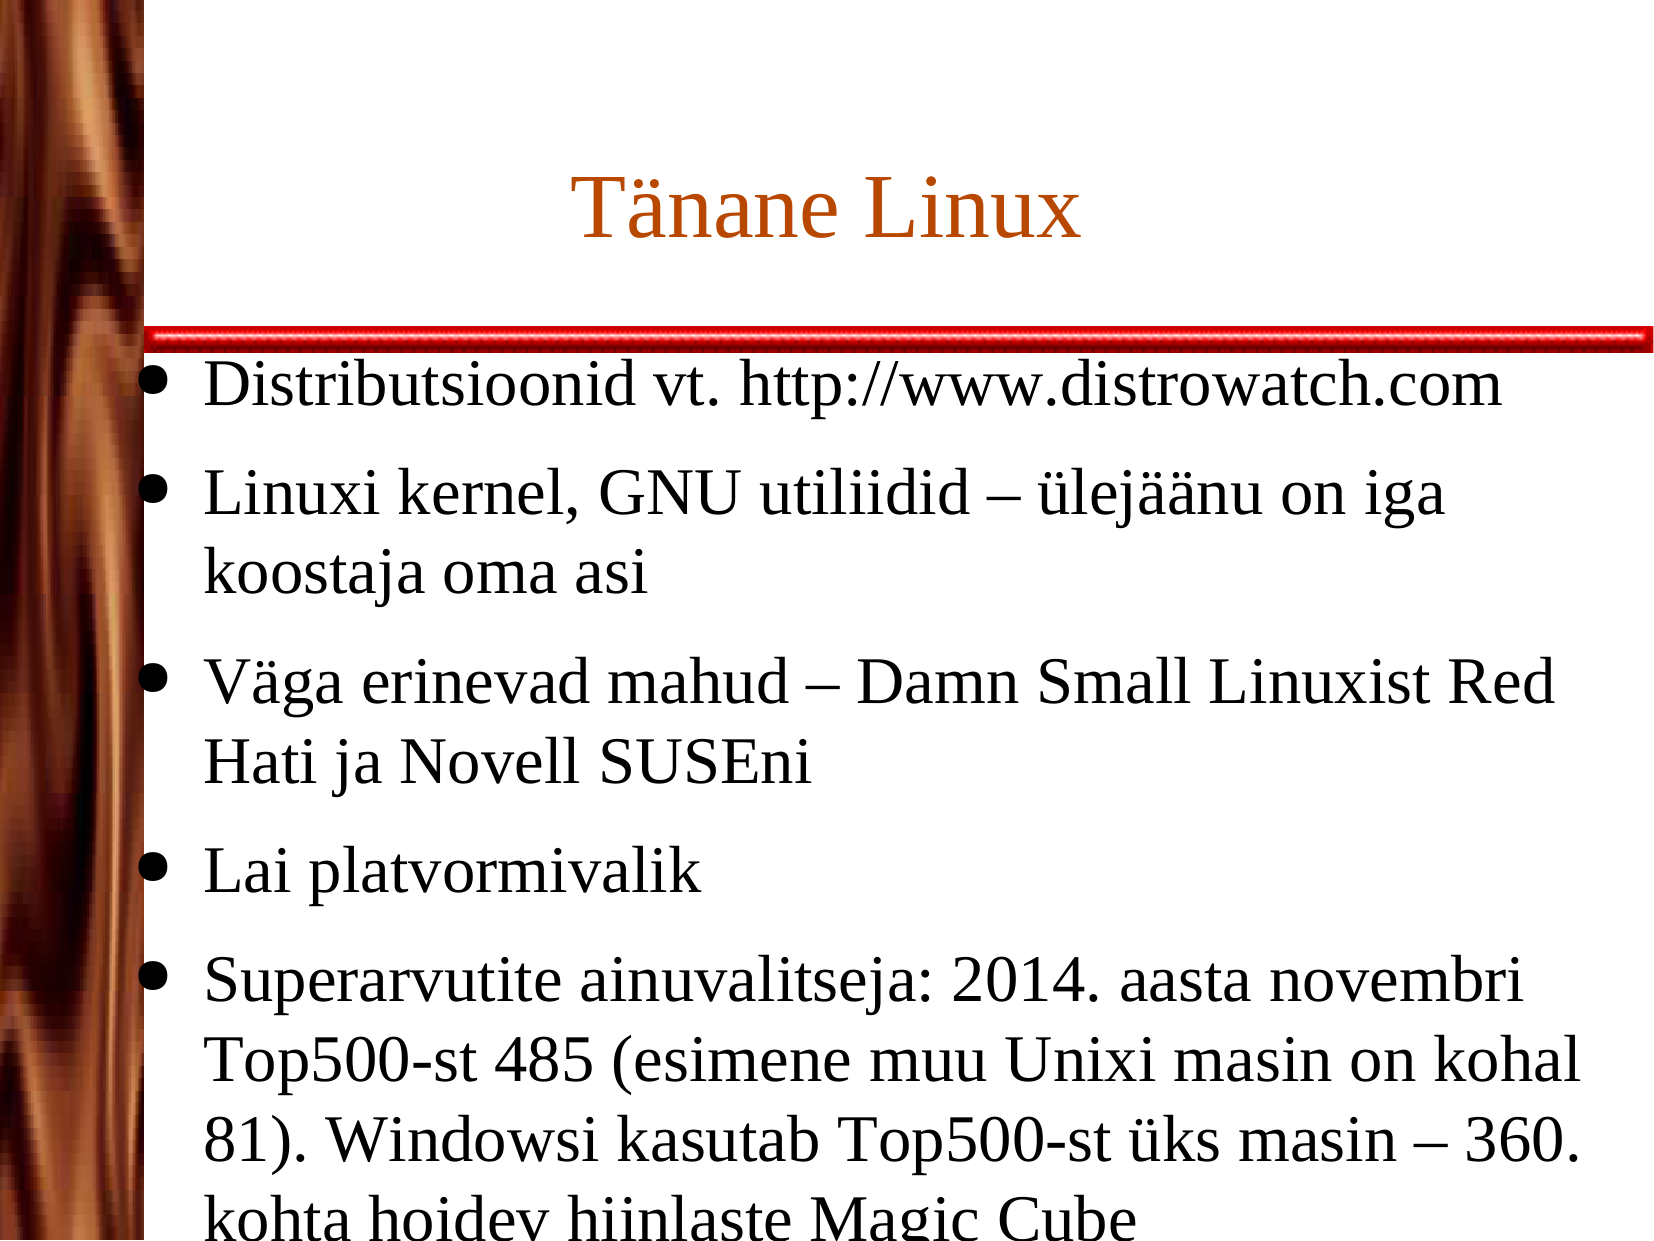

# Tänane Linux
Distributsioonid vt. http://www.distrowatch.com
Linuxi kernel, GNU utiliidid – ülejäänu on iga koostaja oma asi
Väga erinevad mahud – Damn Small Linuxist Red Hati ja Novell SUSEni
Lai platvormivalik
Superarvutite ainuvalitseja: 2014. aasta novembri Top500-st 485 (esimene muu Unixi masin on kohal 81). Windowsi kasutab Top500-st üks masin – 360. kohta hoidev hiinlaste Magic Cube